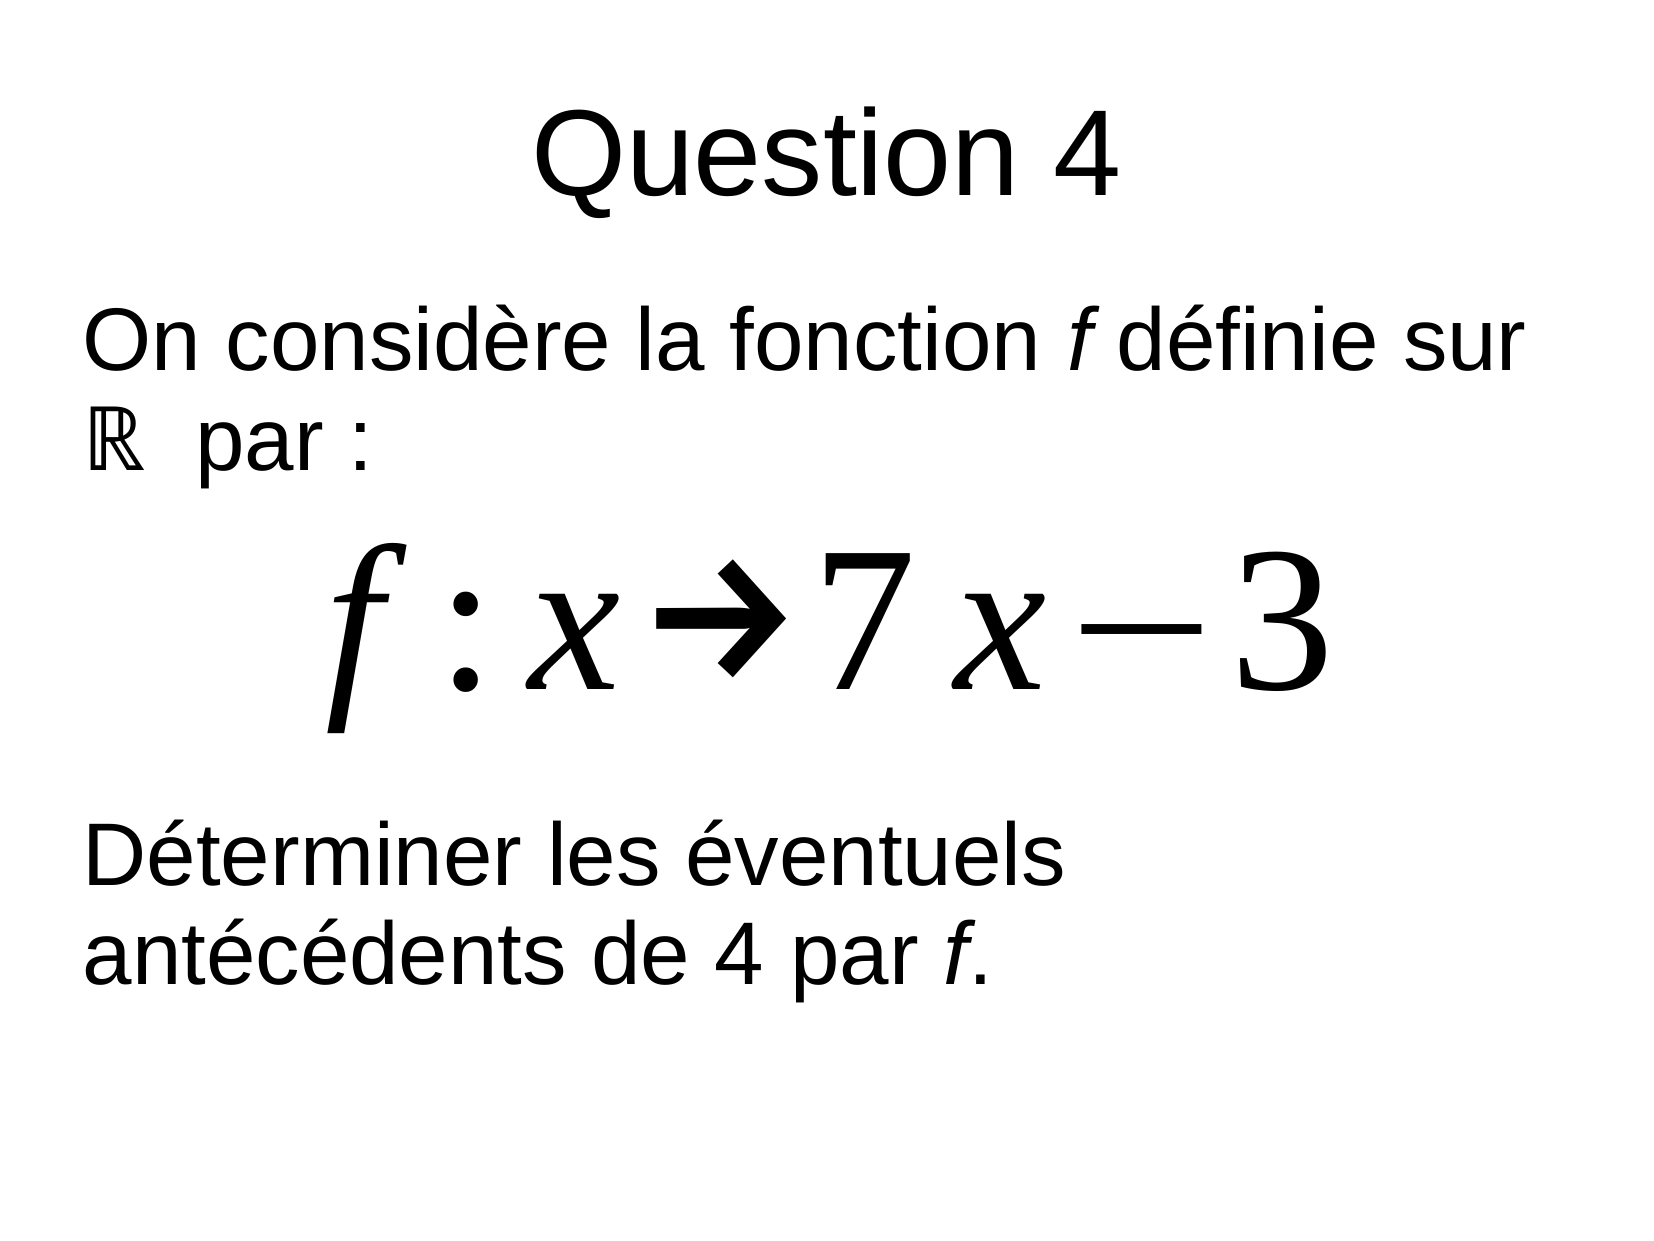

# Question 4
On considère la fonction f définie sur ℝ par :
Déterminer les éventuels antécédents de 4 par f.